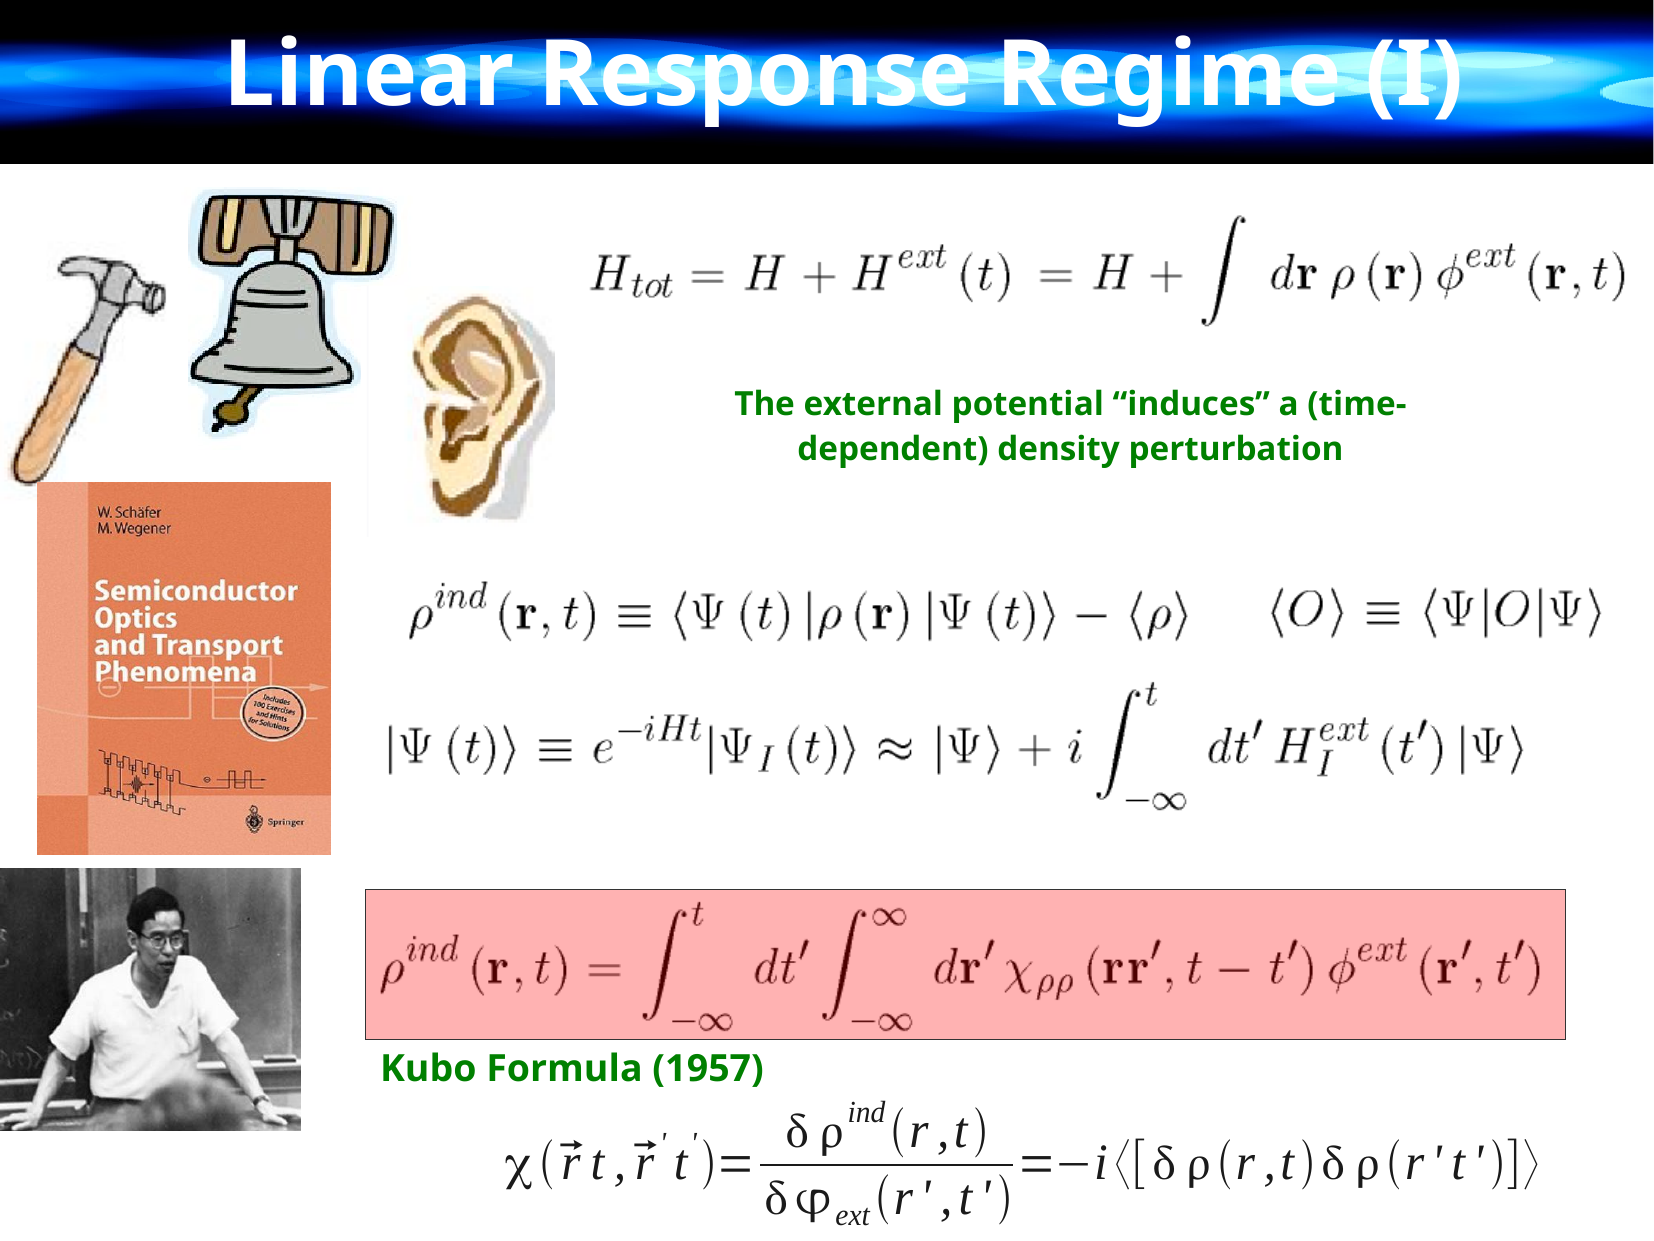

Linear Response Regime (I)
The external potential “induces” a (time-dependent) density perturbation
Kubo Formula (1957)